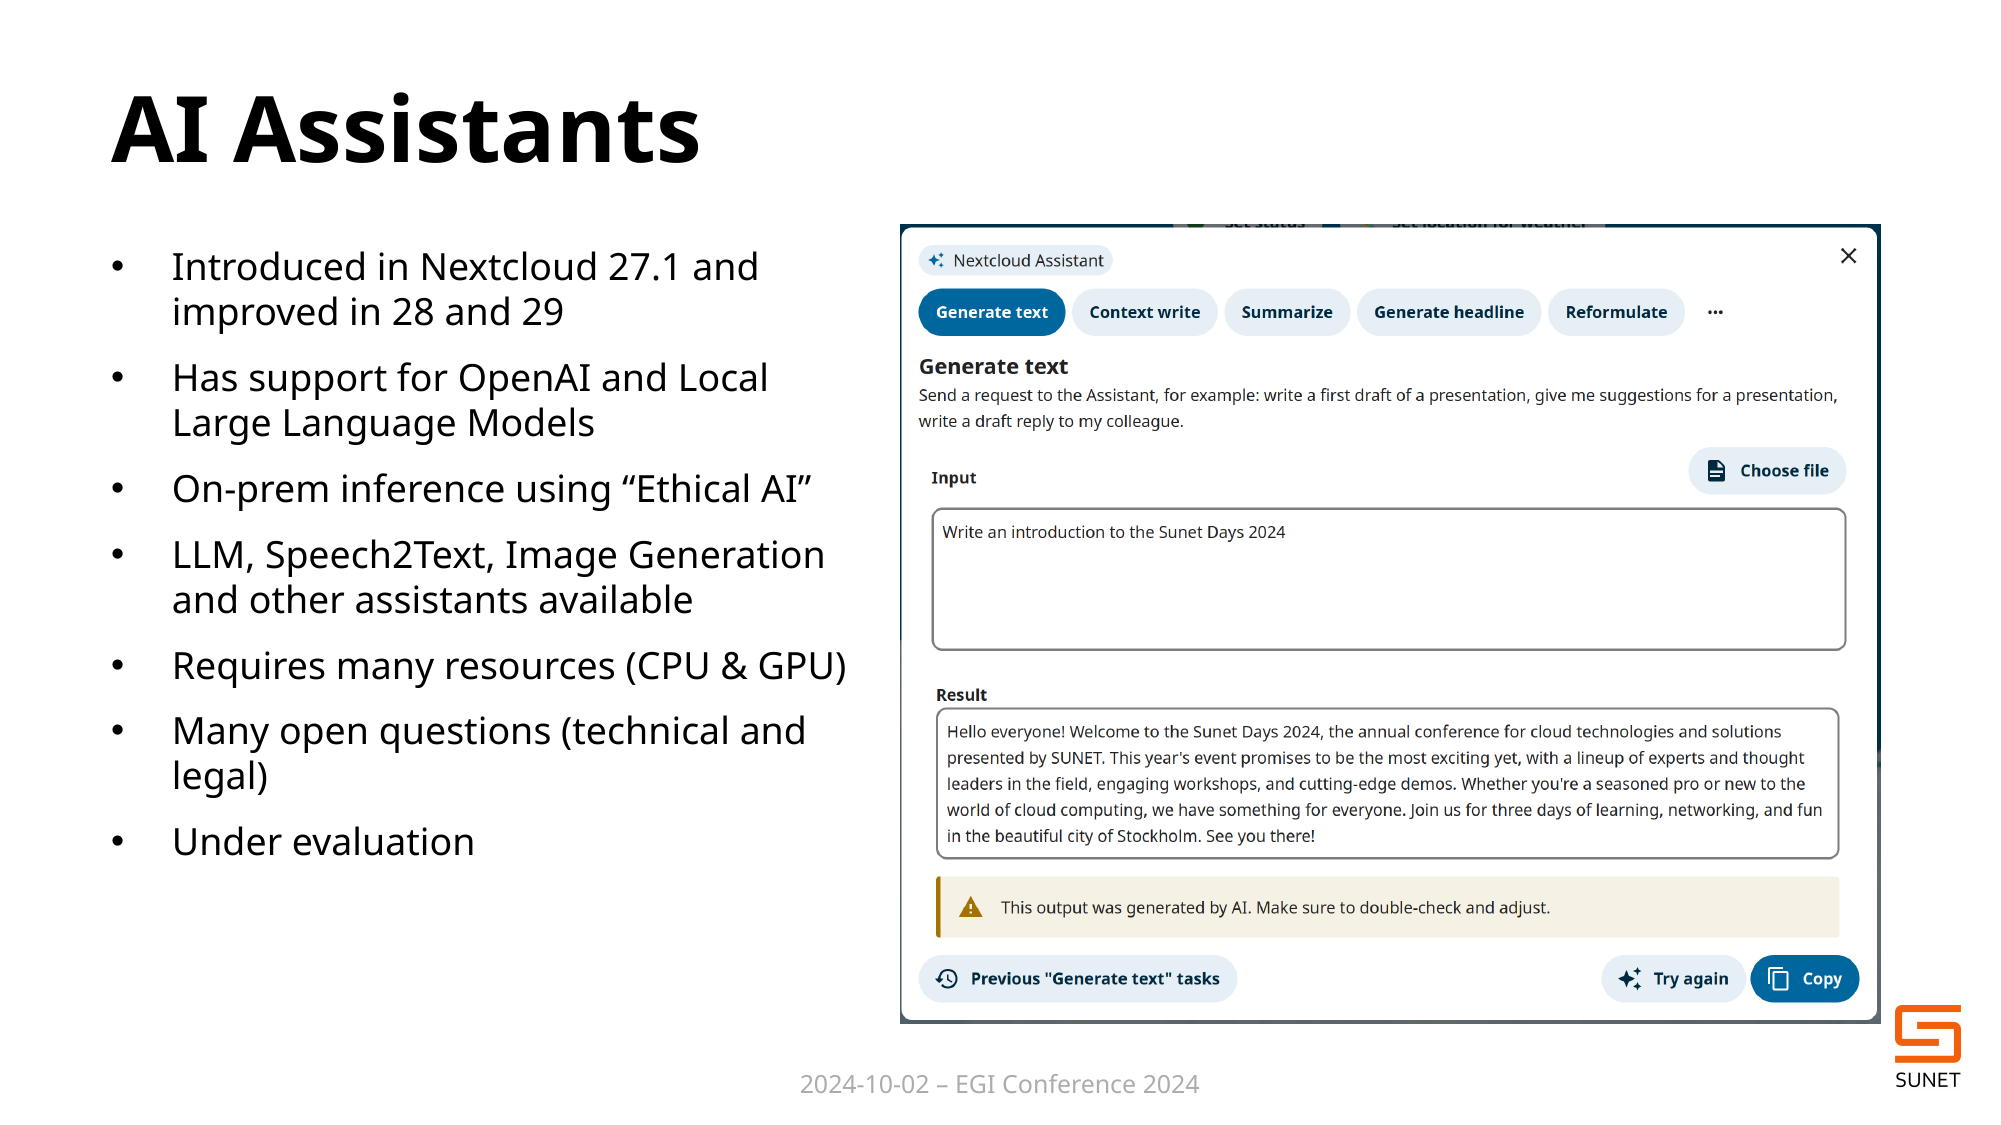

AI Assistants
Introduced in Nextcloud 27.1 and improved in 28 and 29
Has support for OpenAI and Local Large Language Models
On-prem inference using “Ethical AI”
LLM, Speech2Text, Image Generation and other assistants available
Requires many resources (CPU & GPU)
Many open questions (technical and legal)
Under evaluation
2024-10-02 – EGI Conference 2024